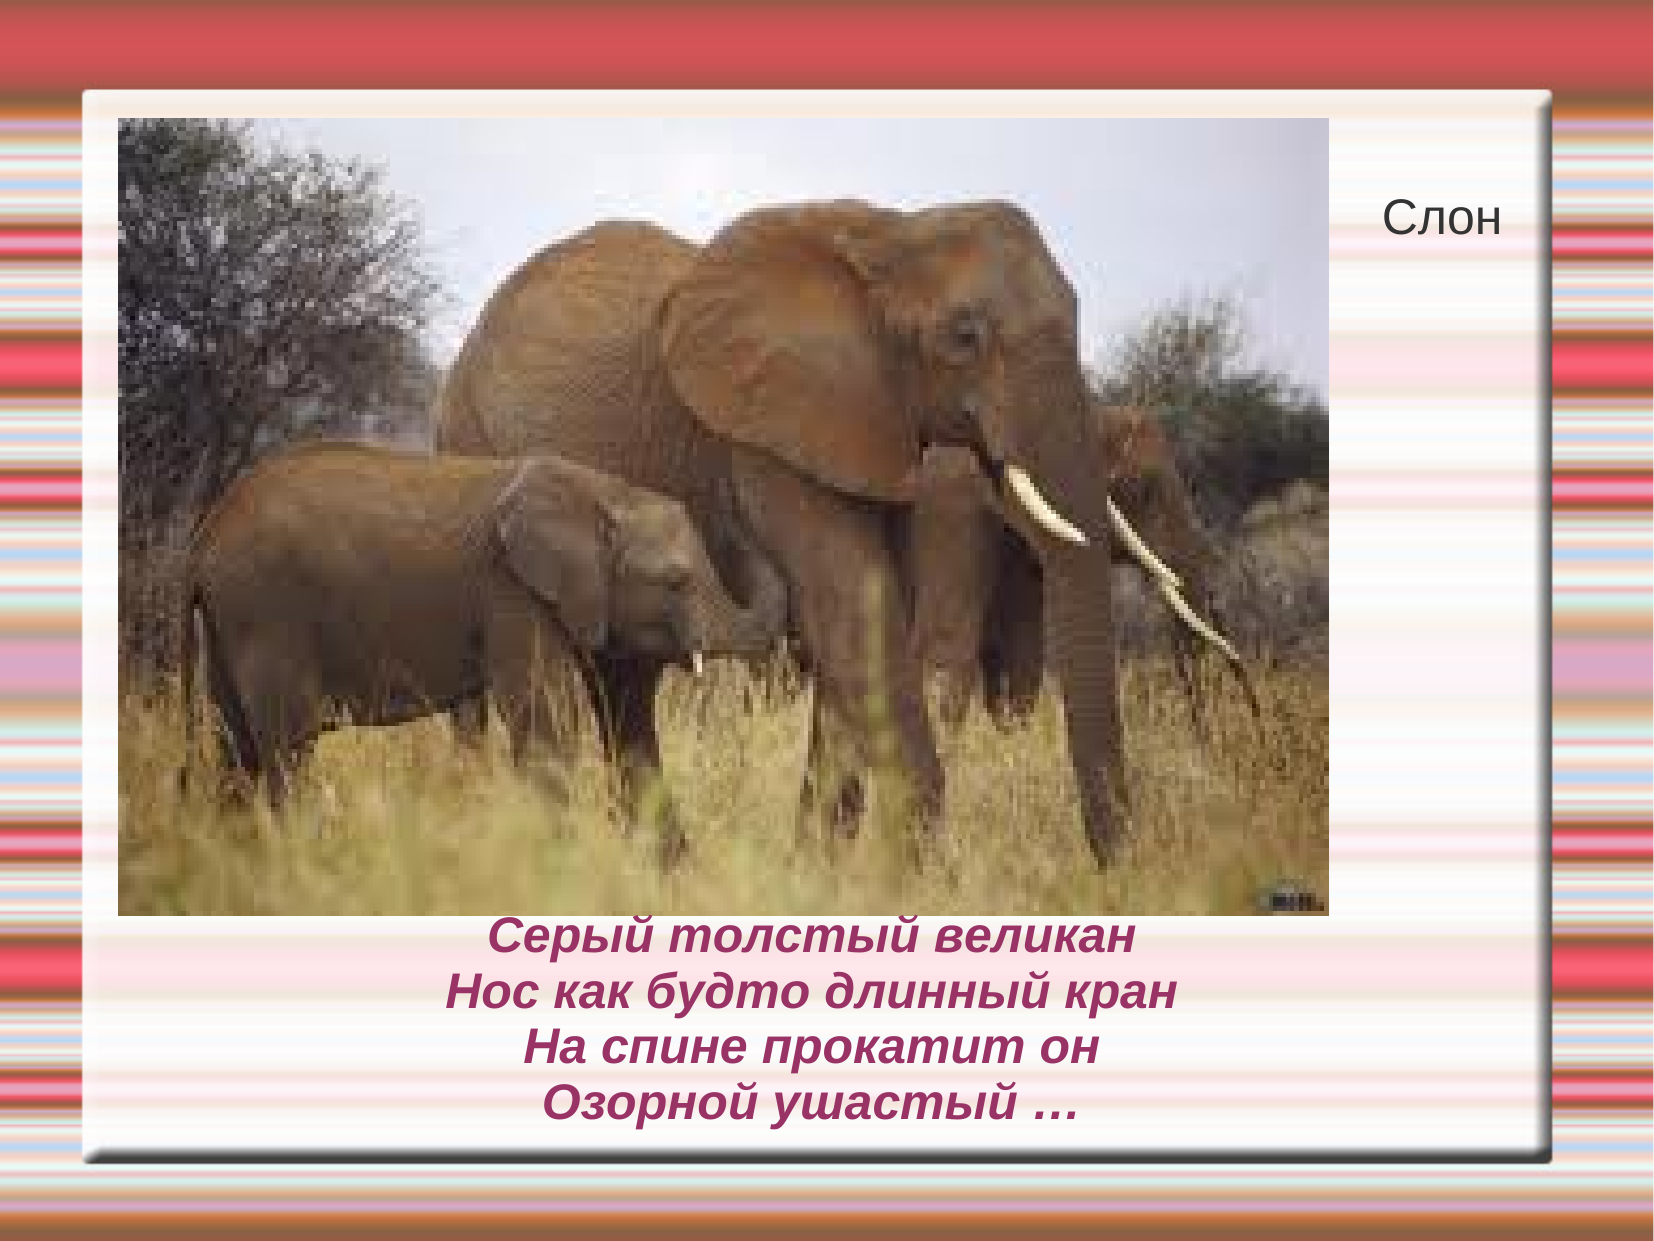

Слон
# Серый толстый великан Нос как будто длинный кран На спине прокатит он Озорной ушастый …